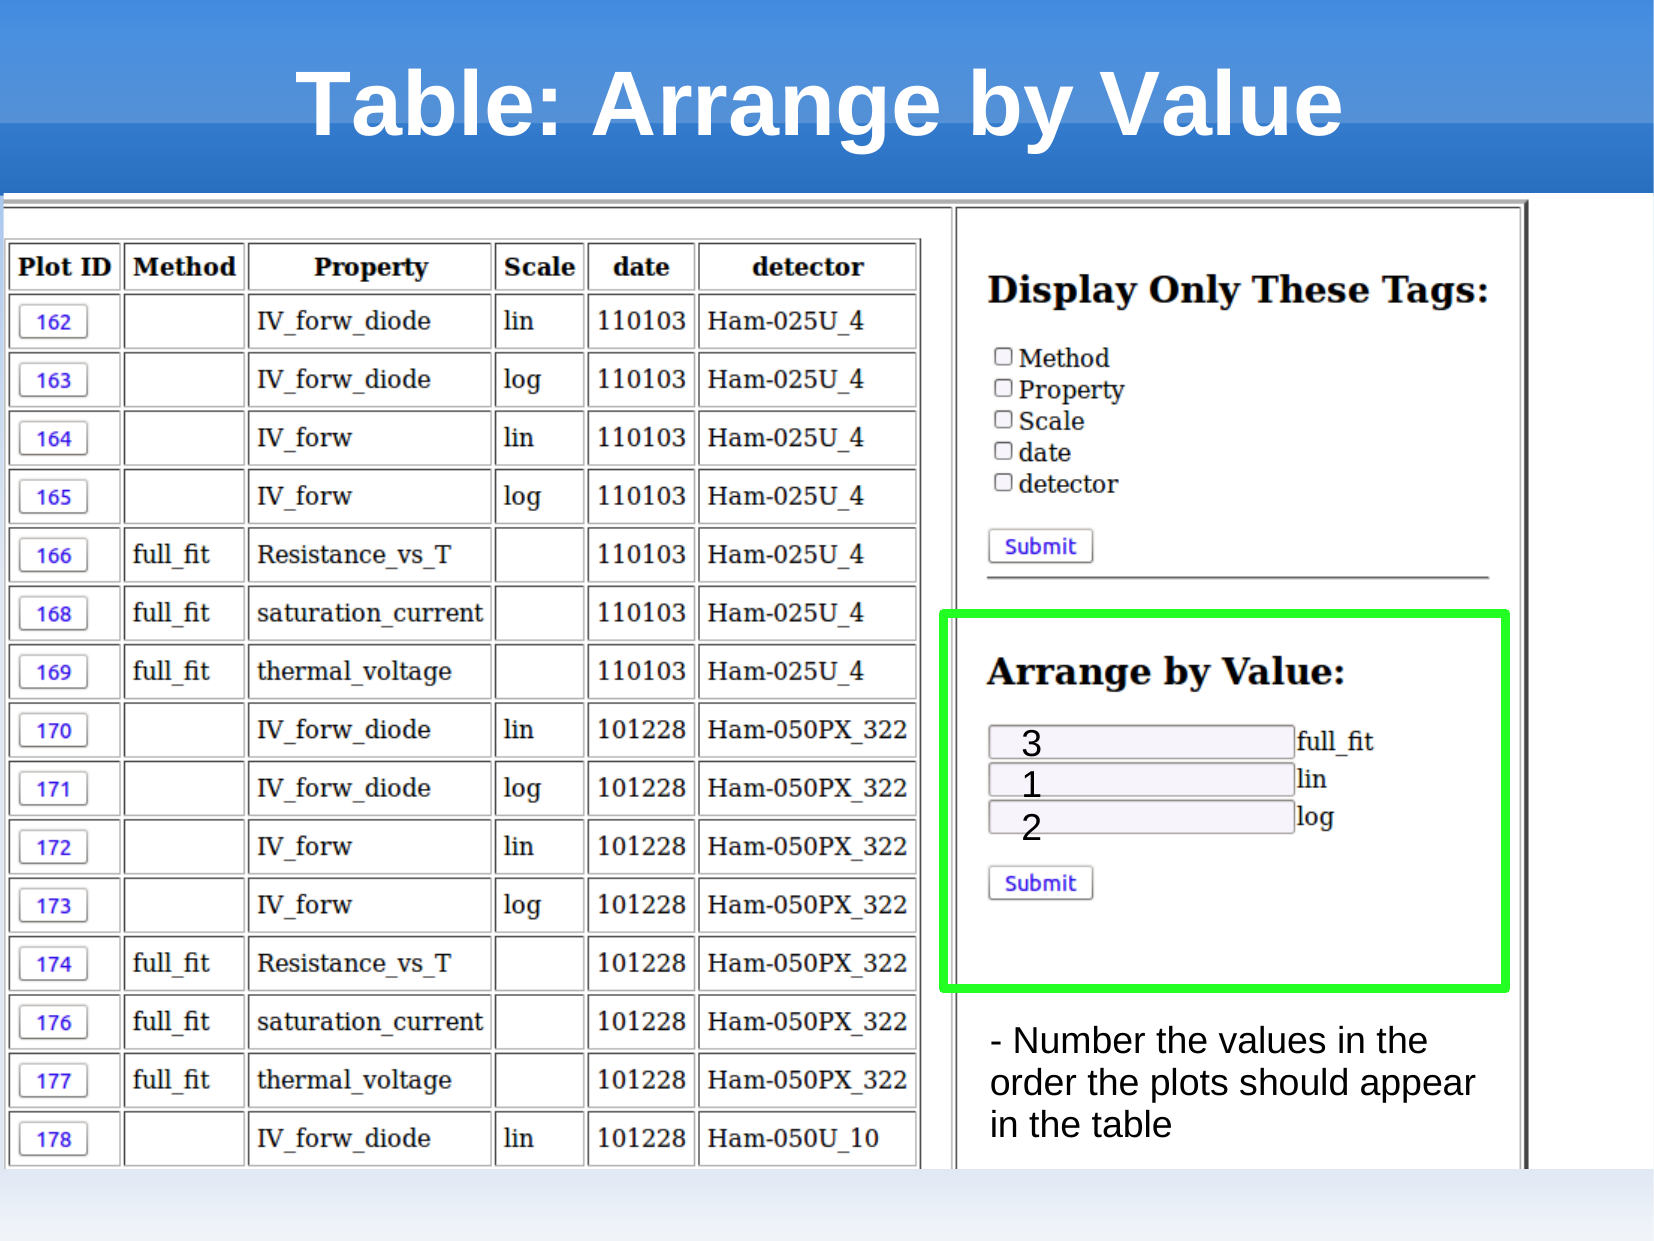

# Table: Arrange by Value
3
1
2
- Number the values in the order the plots should appear in the table